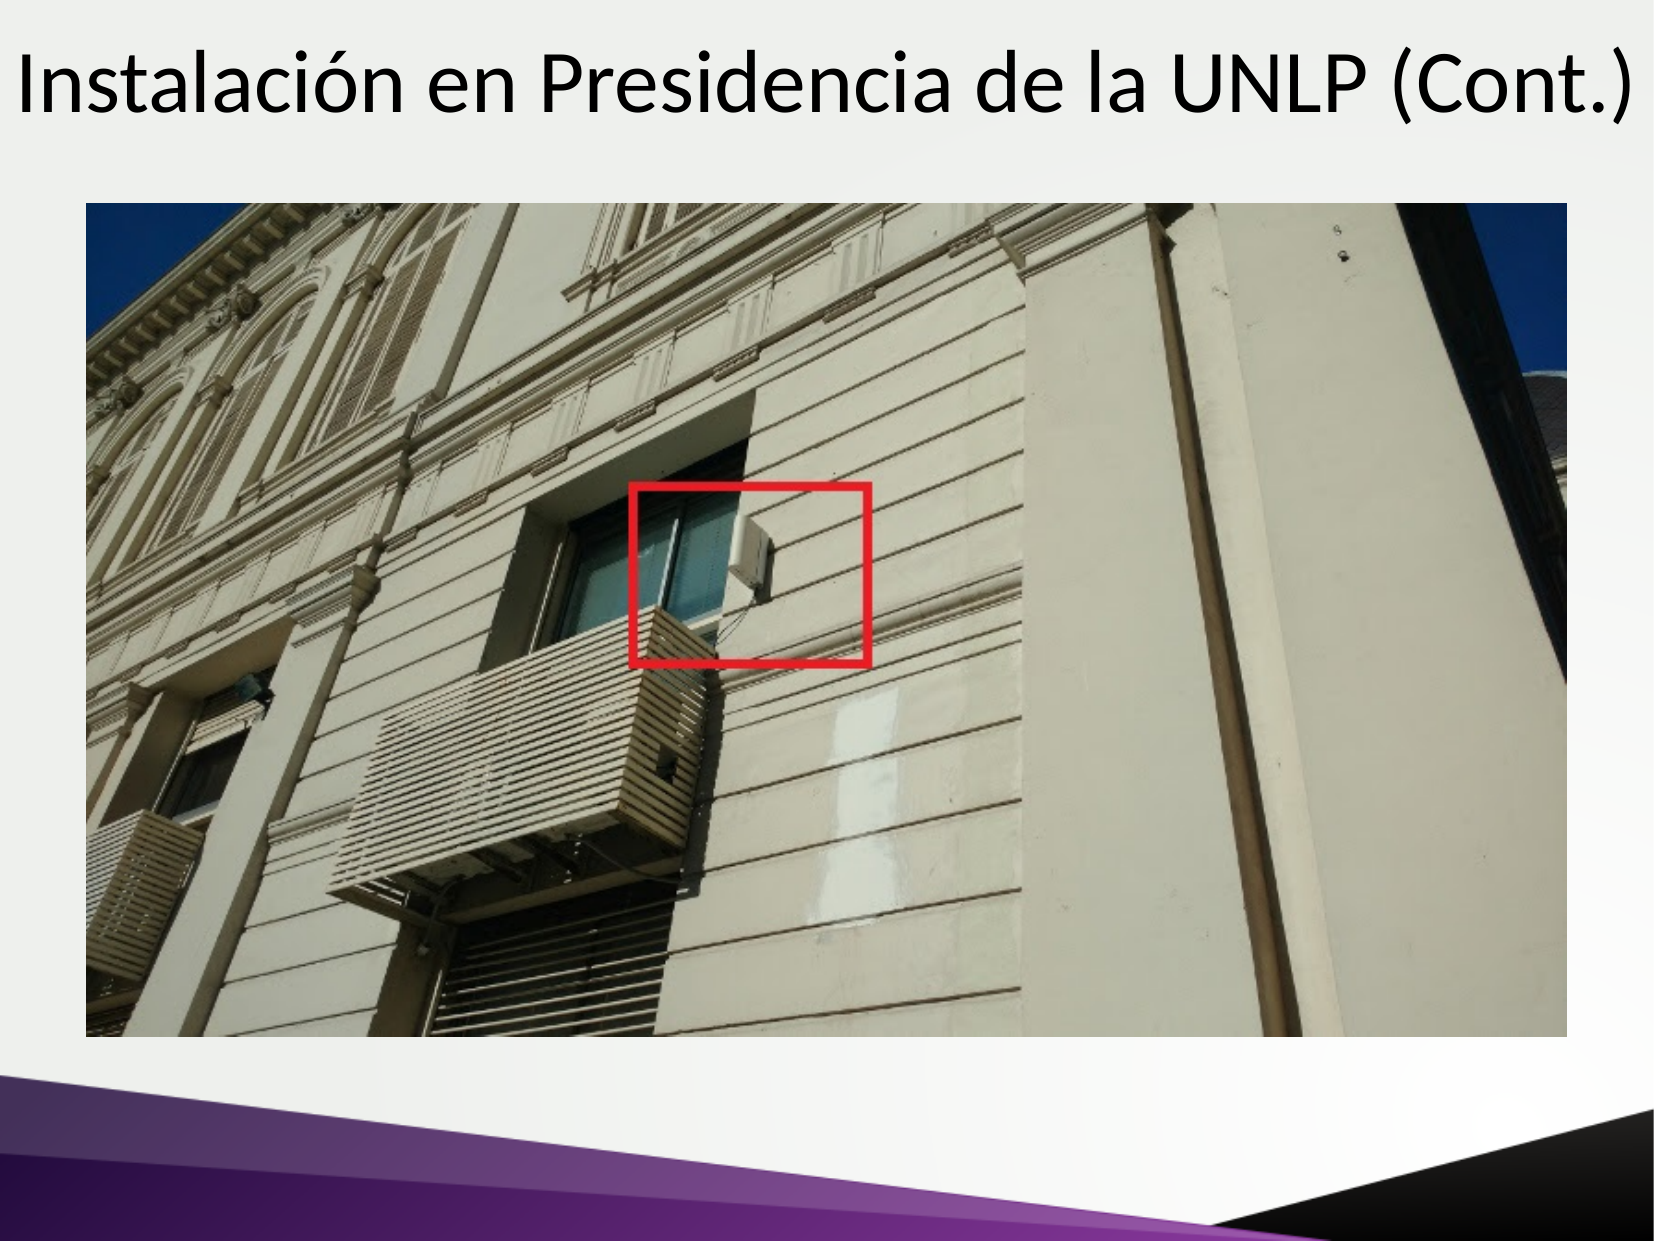

# Instalación en Presidencia de la UNLP (Cont.)